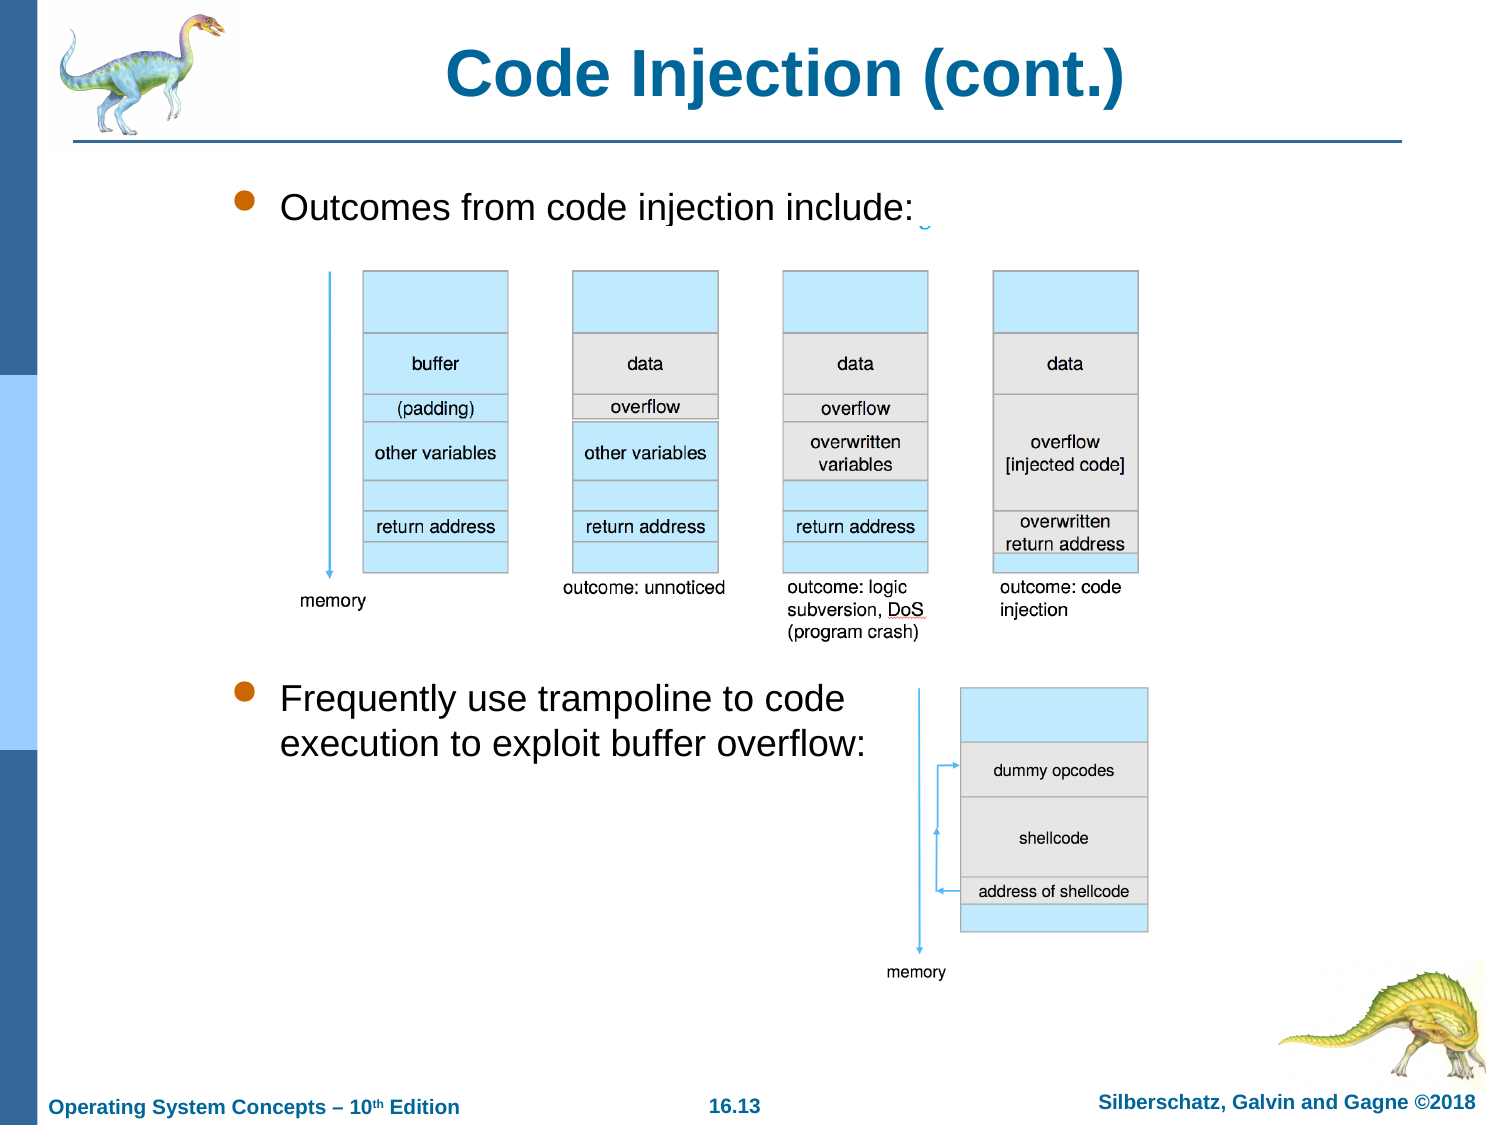

# Code Injection (cont.)
Outcomes from code injection include:
Frequently use trampoline to code execution to exploit buffer overflow: